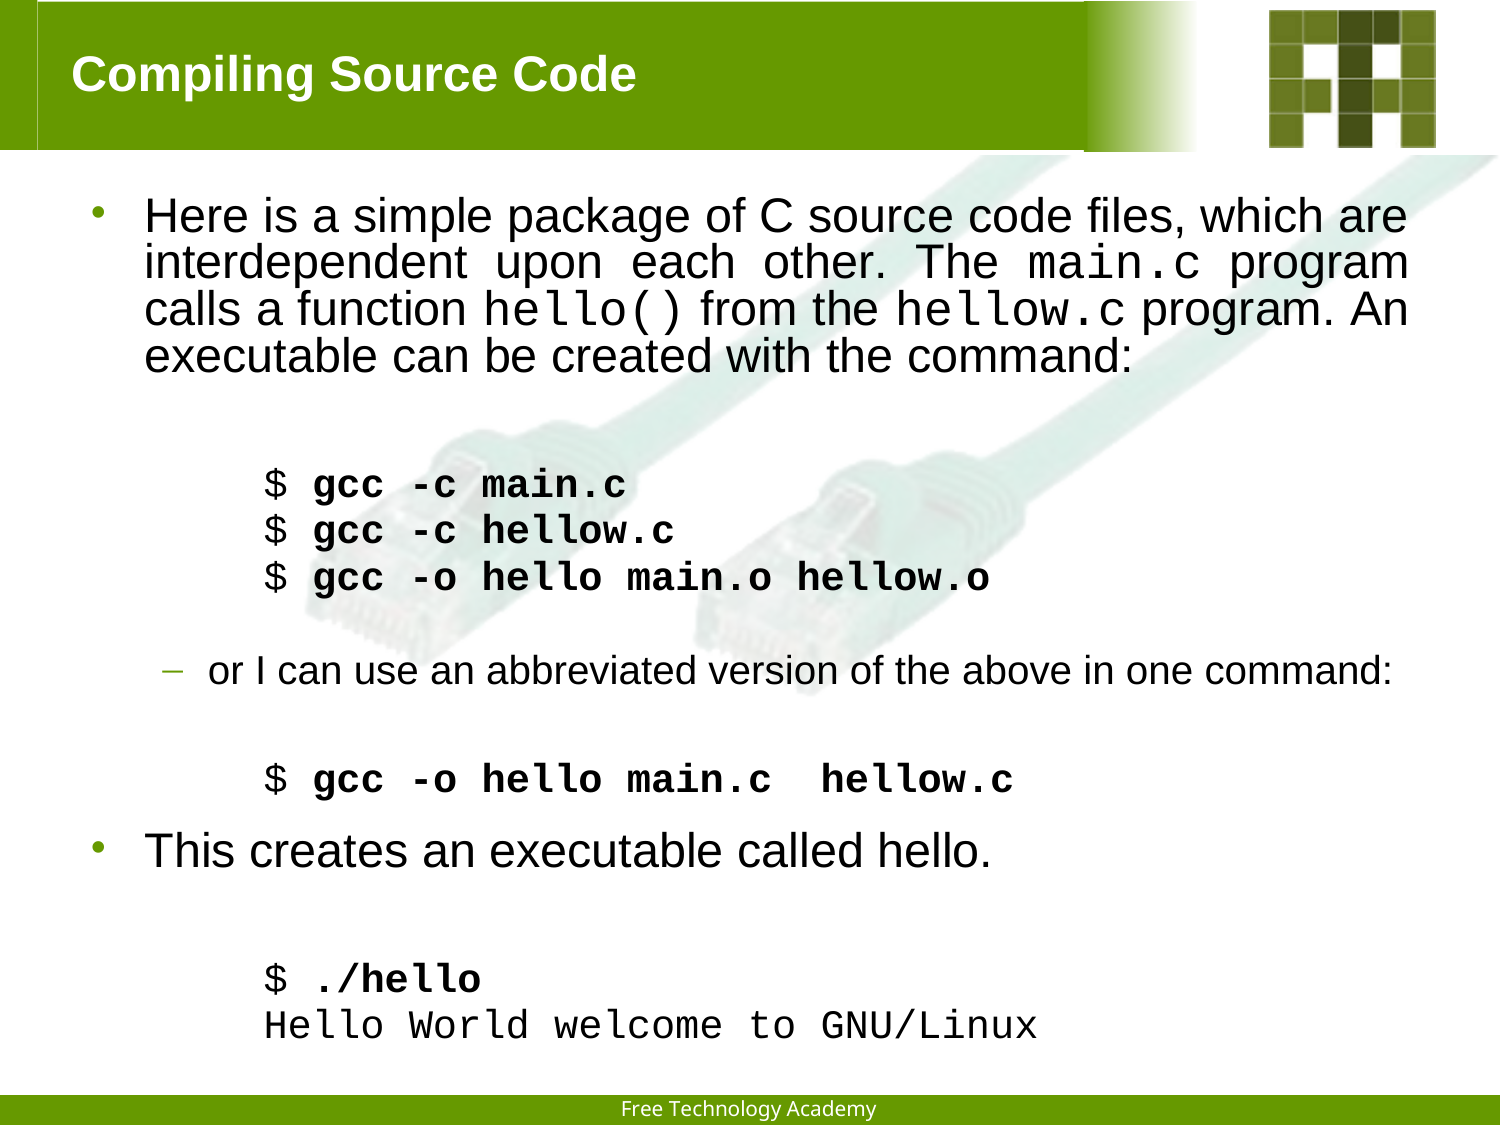

Compiling Source Code
# Here is a simple package of C source code files, which are interdependent upon each other. The main.c program calls a function hello() from the hellow.c program. An executable can be created with the command:
$ gcc -c main.c
$ gcc -c hellow.c
$ gcc -o hello main.o hellow.o
or I can use an abbreviated version of the above in one command:
$ gcc -o hello main.c hellow.c
This creates an executable called hello.
$ ./hello
Hello World welcome to GNU/Linux